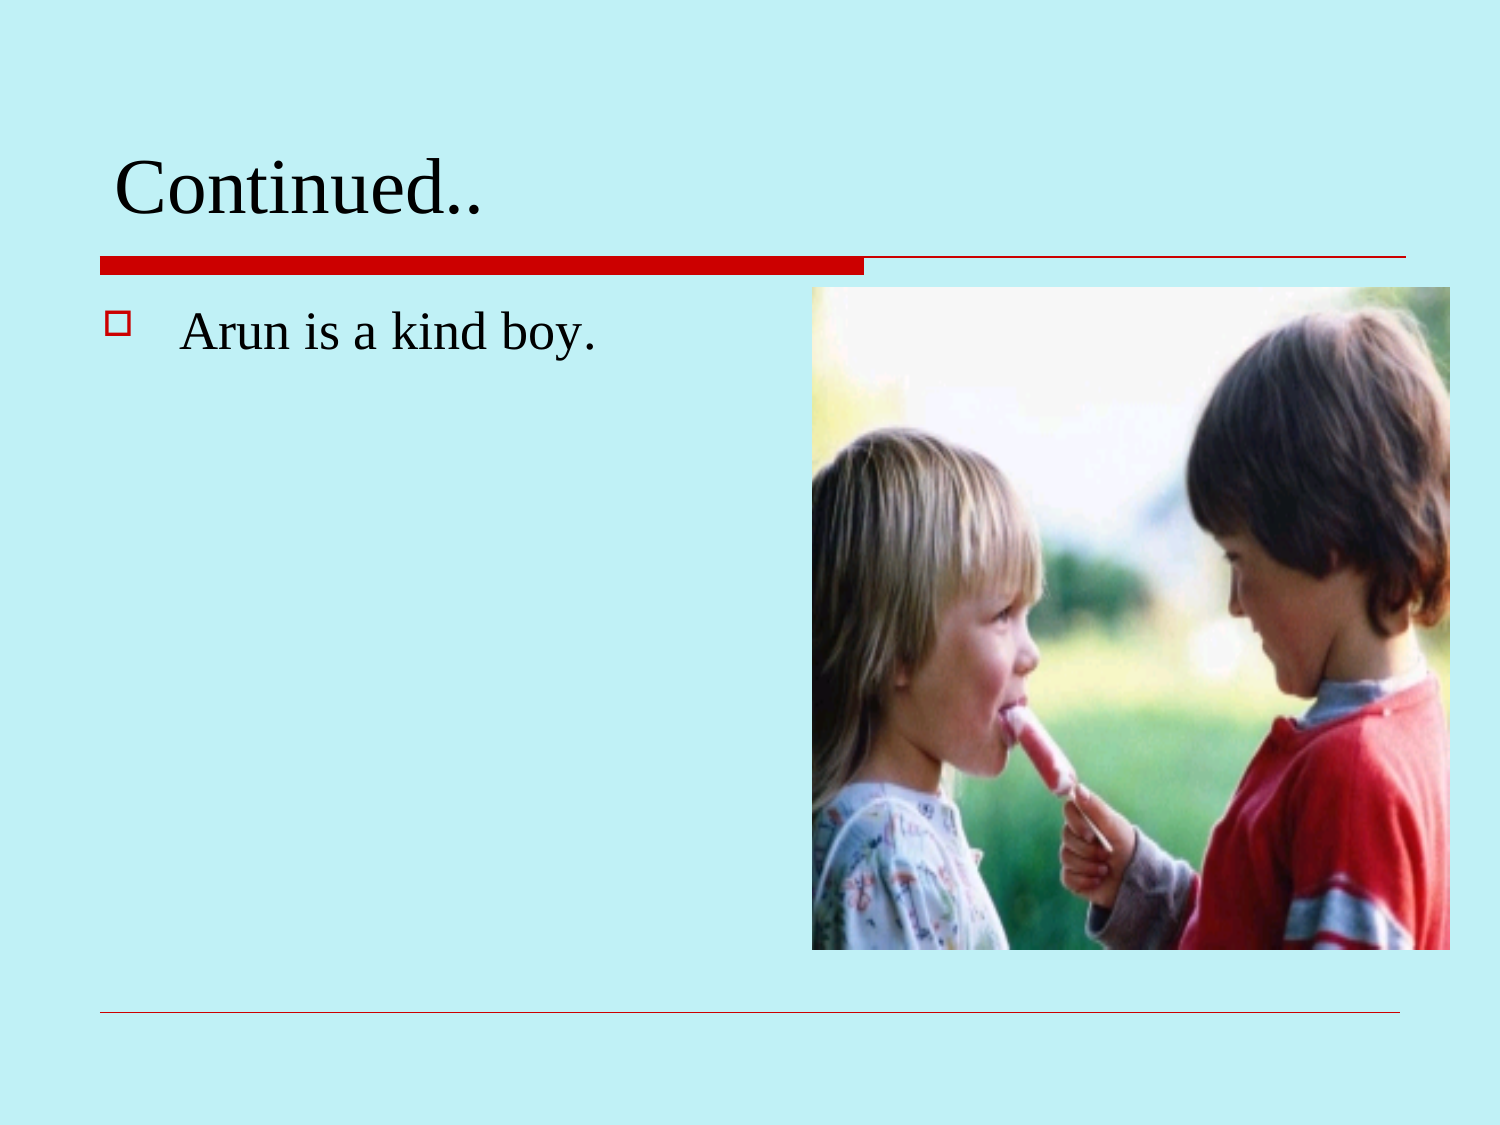

# Continued..
Arun is a kind boy.